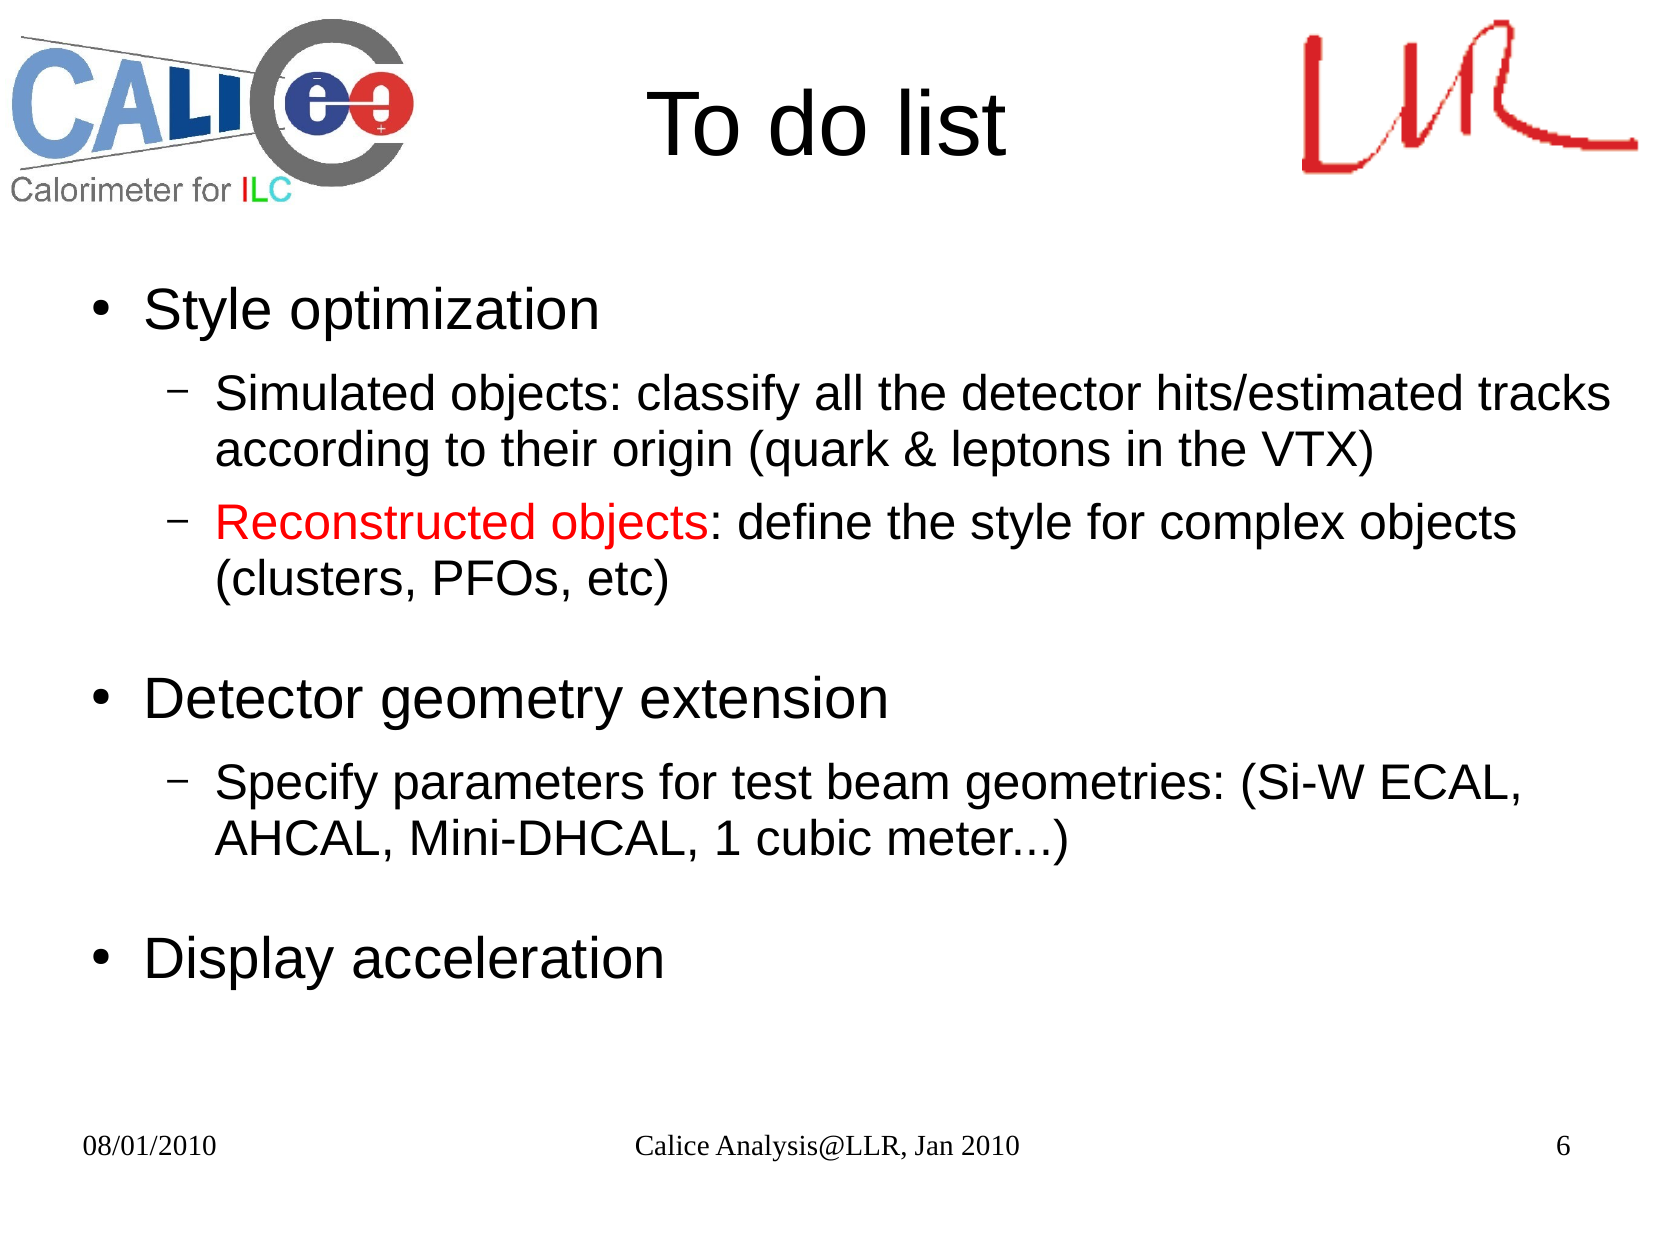

To do list
# Style optimization
Simulated objects: classify all the detector hits/estimated tracks according to their origin (quark & leptons in the VTX)
Reconstructed objects: define the style for complex objects (clusters, PFOs, etc)
Detector geometry extension
Specify parameters for test beam geometries: (Si-W ECAL, AHCAL, Mini-DHCAL, 1 cubic meter...)
Display acceleration
08/01/2010
Calice Analysis@LLR, Jan 2010
6